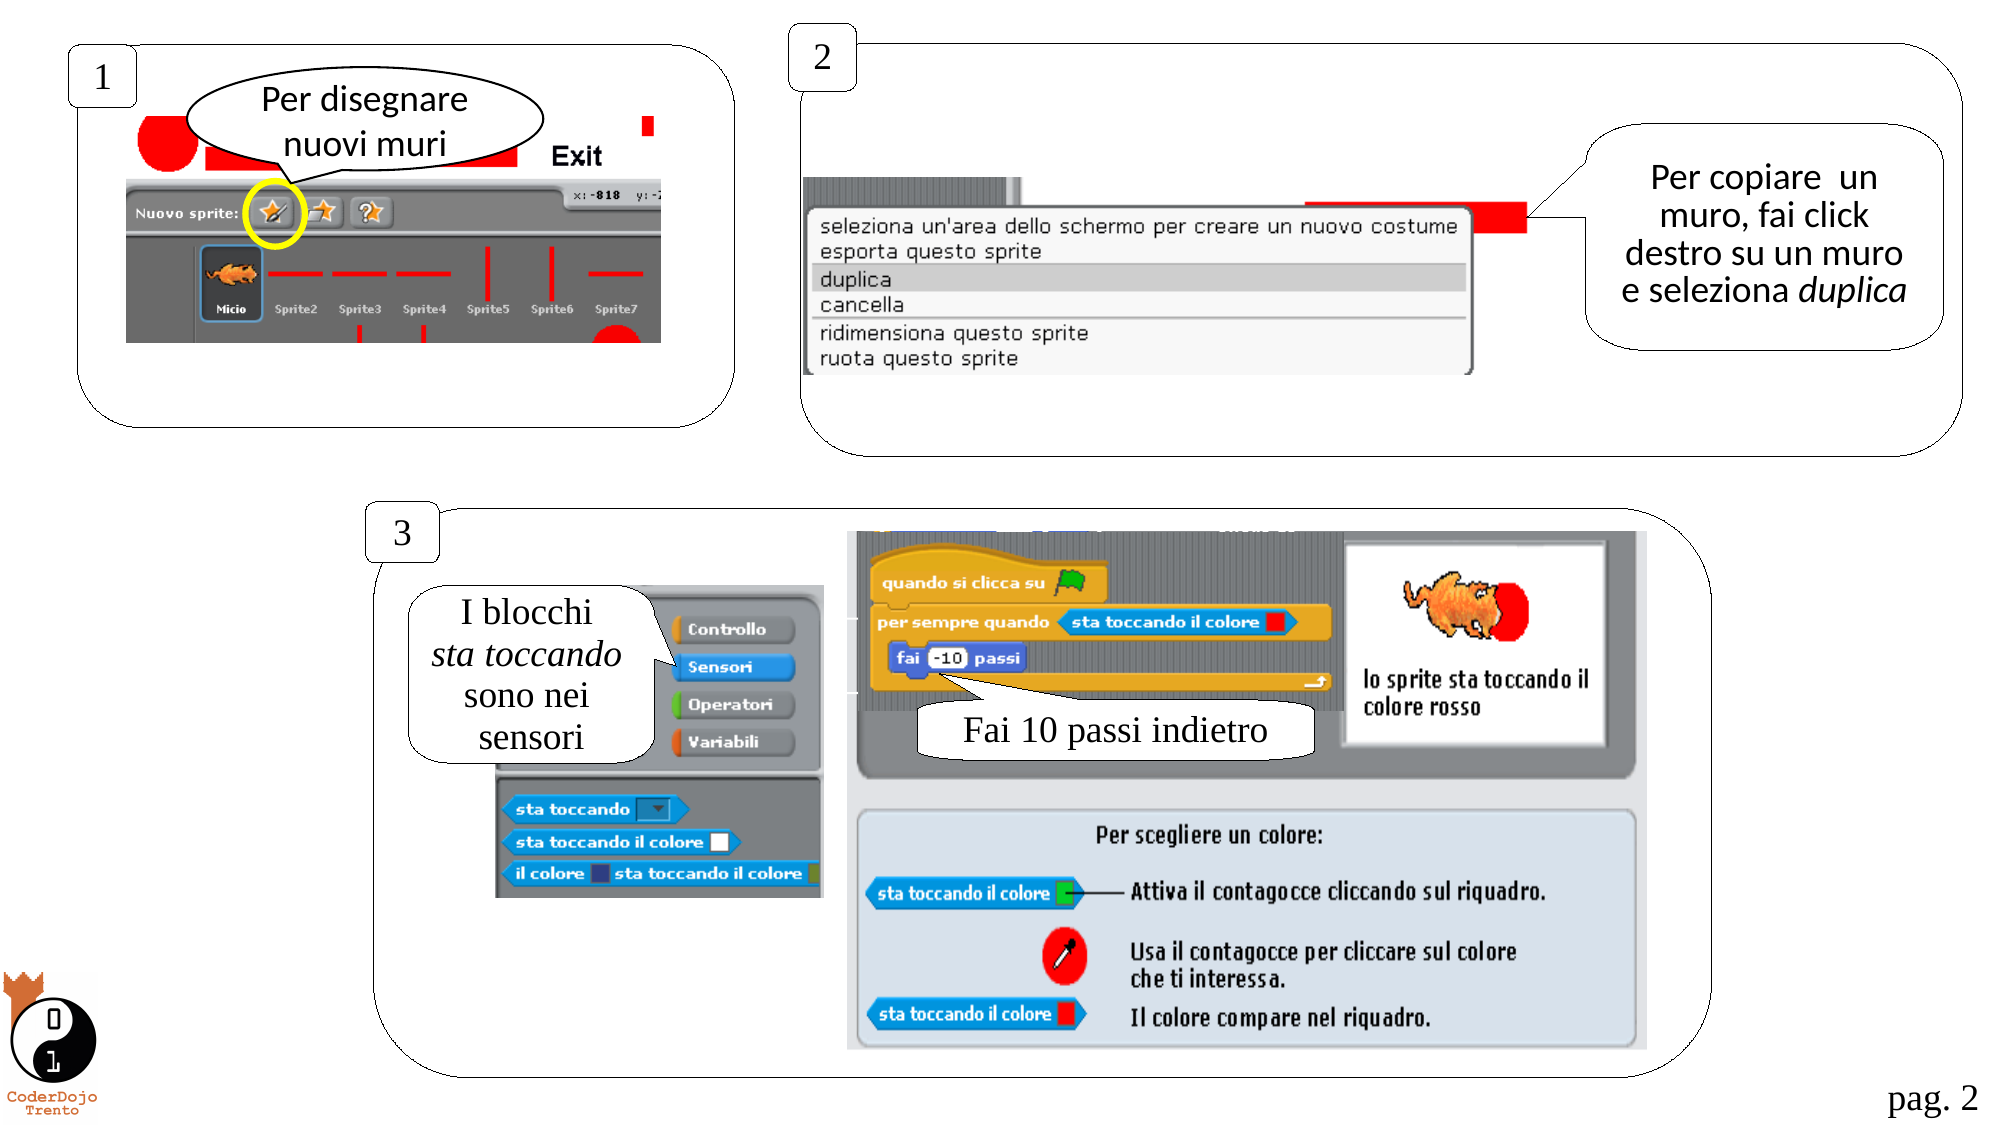

2
Per copiare un muro, fai click destro su un muro e seleziona duplica
1
Per disegnare nuovi muri
3
I blocchi
sta toccando
sono nei
sensori
Allora vai indietro
Fai 10 passi indietro
pag. 2